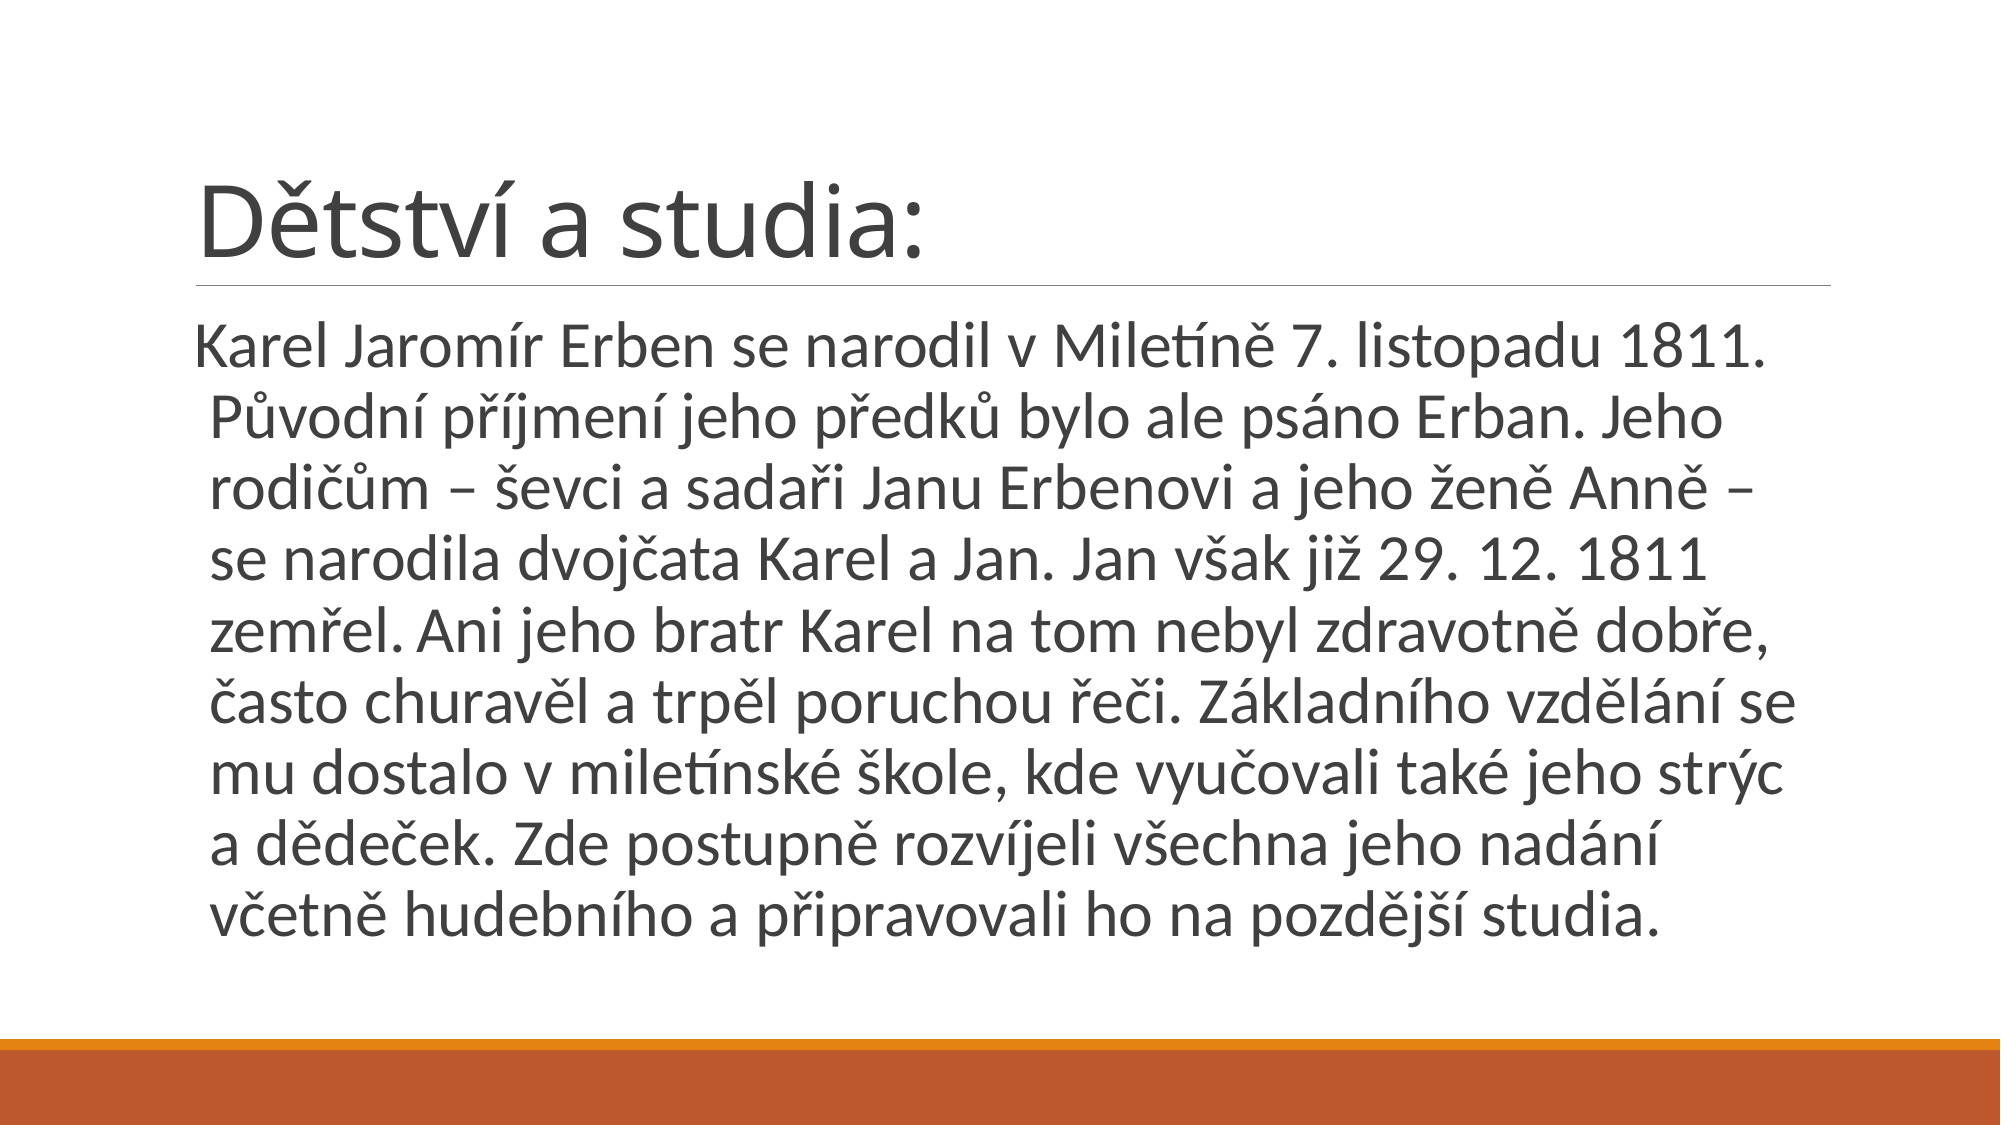

# Dětství a studia:
Karel Jaromír Erben se narodil v Miletíně 7. listopadu 1811. Původní příjmení jeho předků bylo ale psáno Erban. Jeho rodičům – ševci a sadaři Janu Erbenovi a jeho ženě Anně – se narodila dvojčata Karel a Jan. Jan však již 29. 12. 1811 zemřel. Ani jeho bratr Karel na tom nebyl zdravotně dobře, často churavěl a trpěl poruchou řeči. Základního vzdělání se mu dostalo v miletínské škole, kde vyučovali také jeho strýc a dědeček. Zde postupně rozvíjeli všechna jeho nadání včetně hudebního a připravovali ho na pozdější studia.